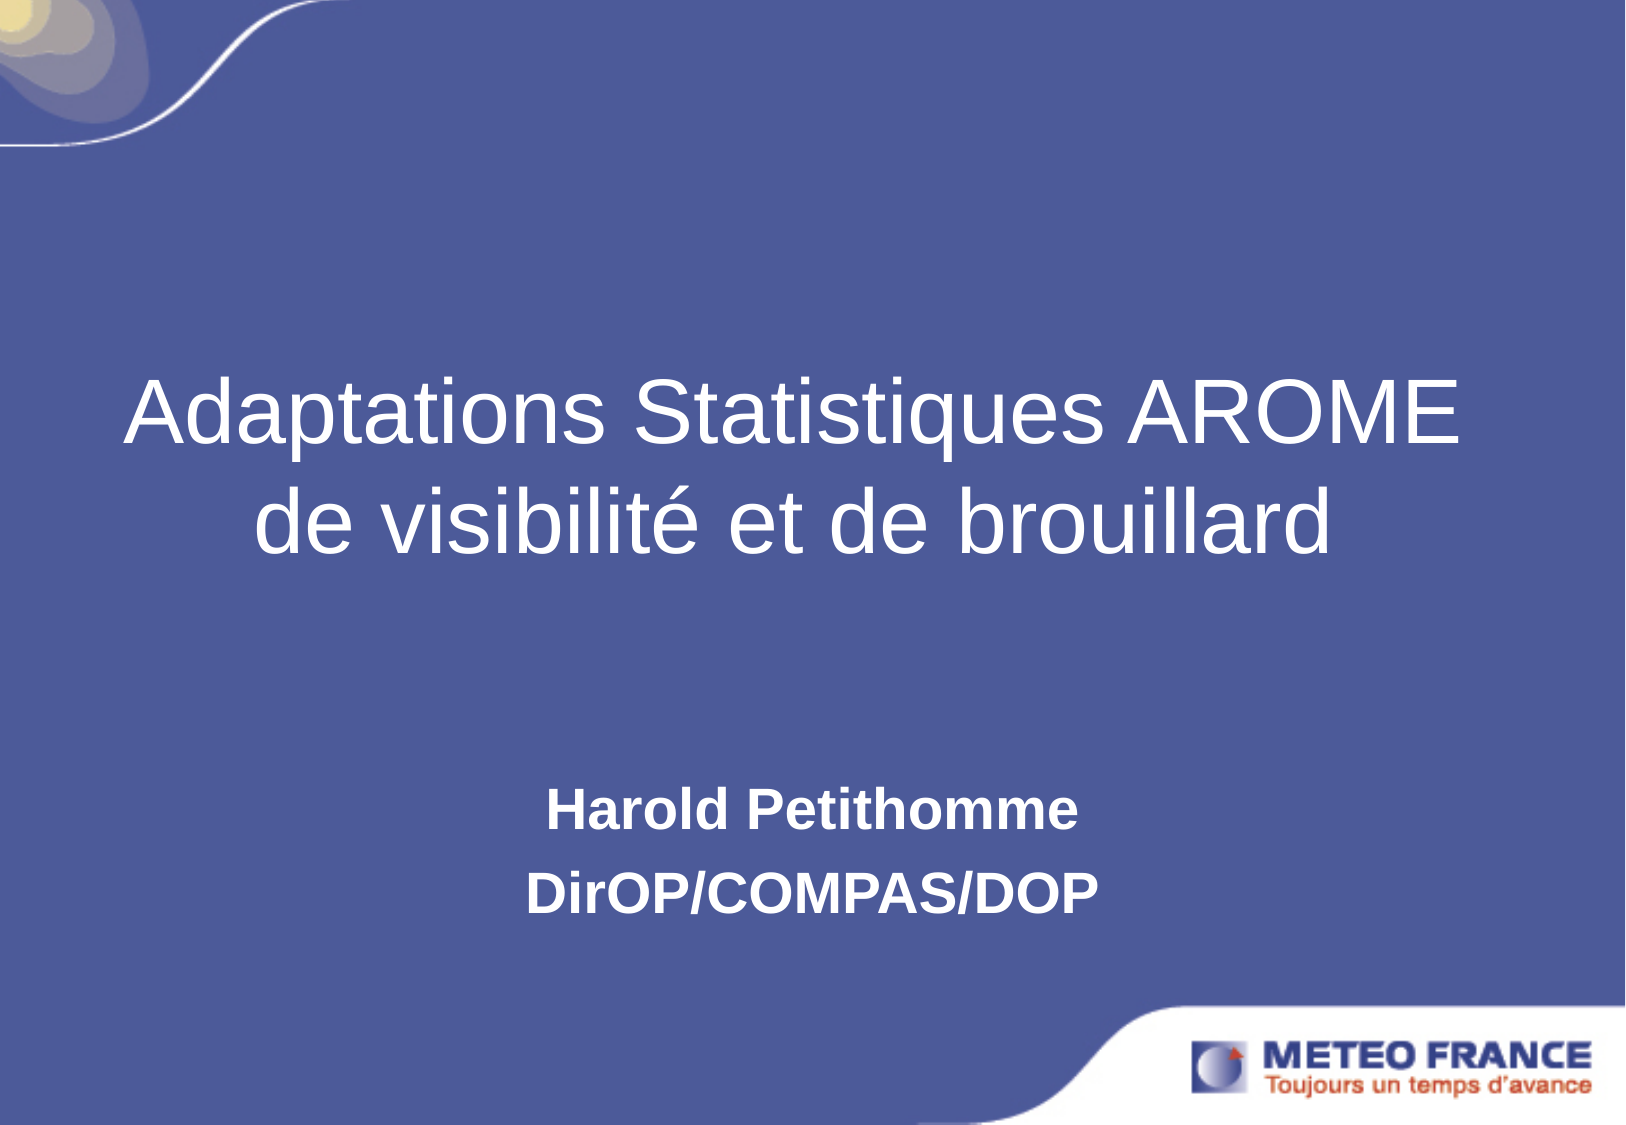

# Adaptations Statistiques AROME de visibilité et de brouillard
Harold Petithomme
DirOP/COMPAS/DOP